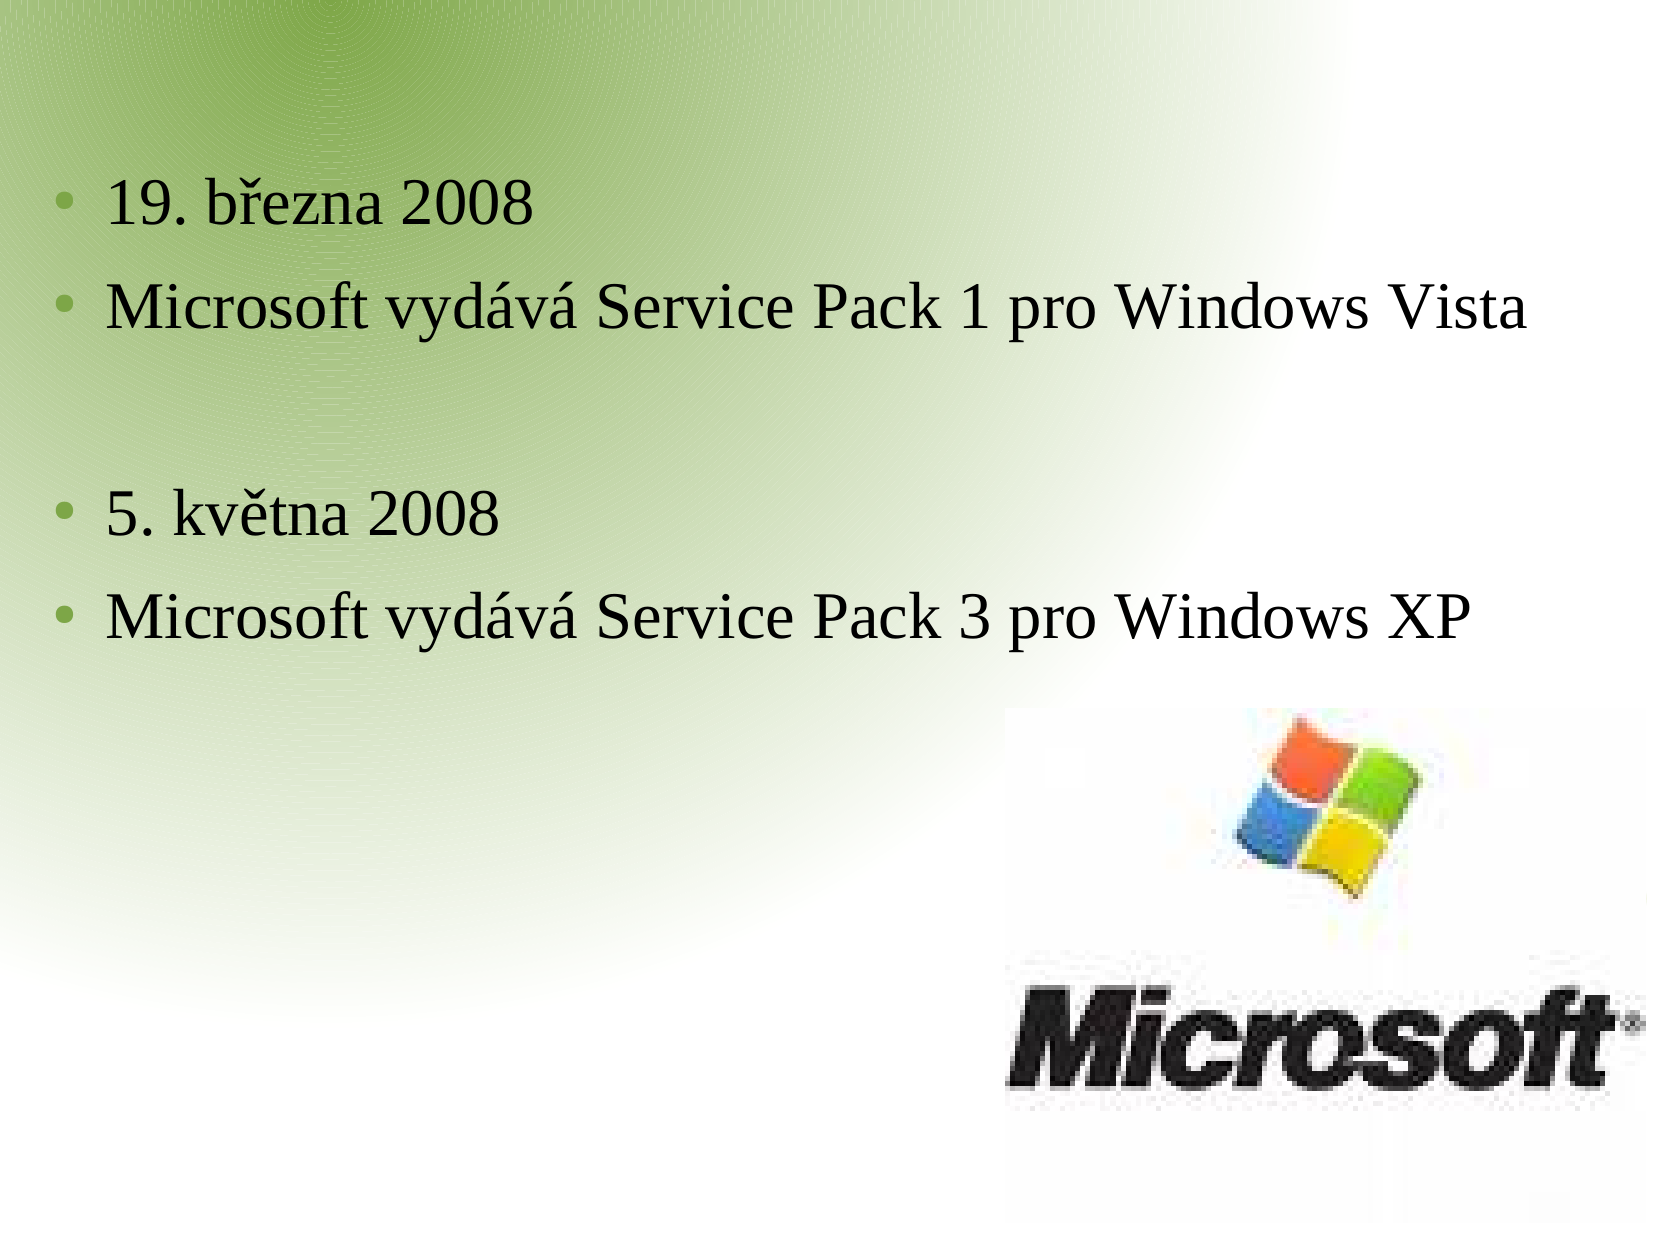

# 19. března 2008
Microsoft vydává Service Pack 1 pro Windows Vista
5. května 2008
Microsoft vydává Service Pack 3 pro Windows XP